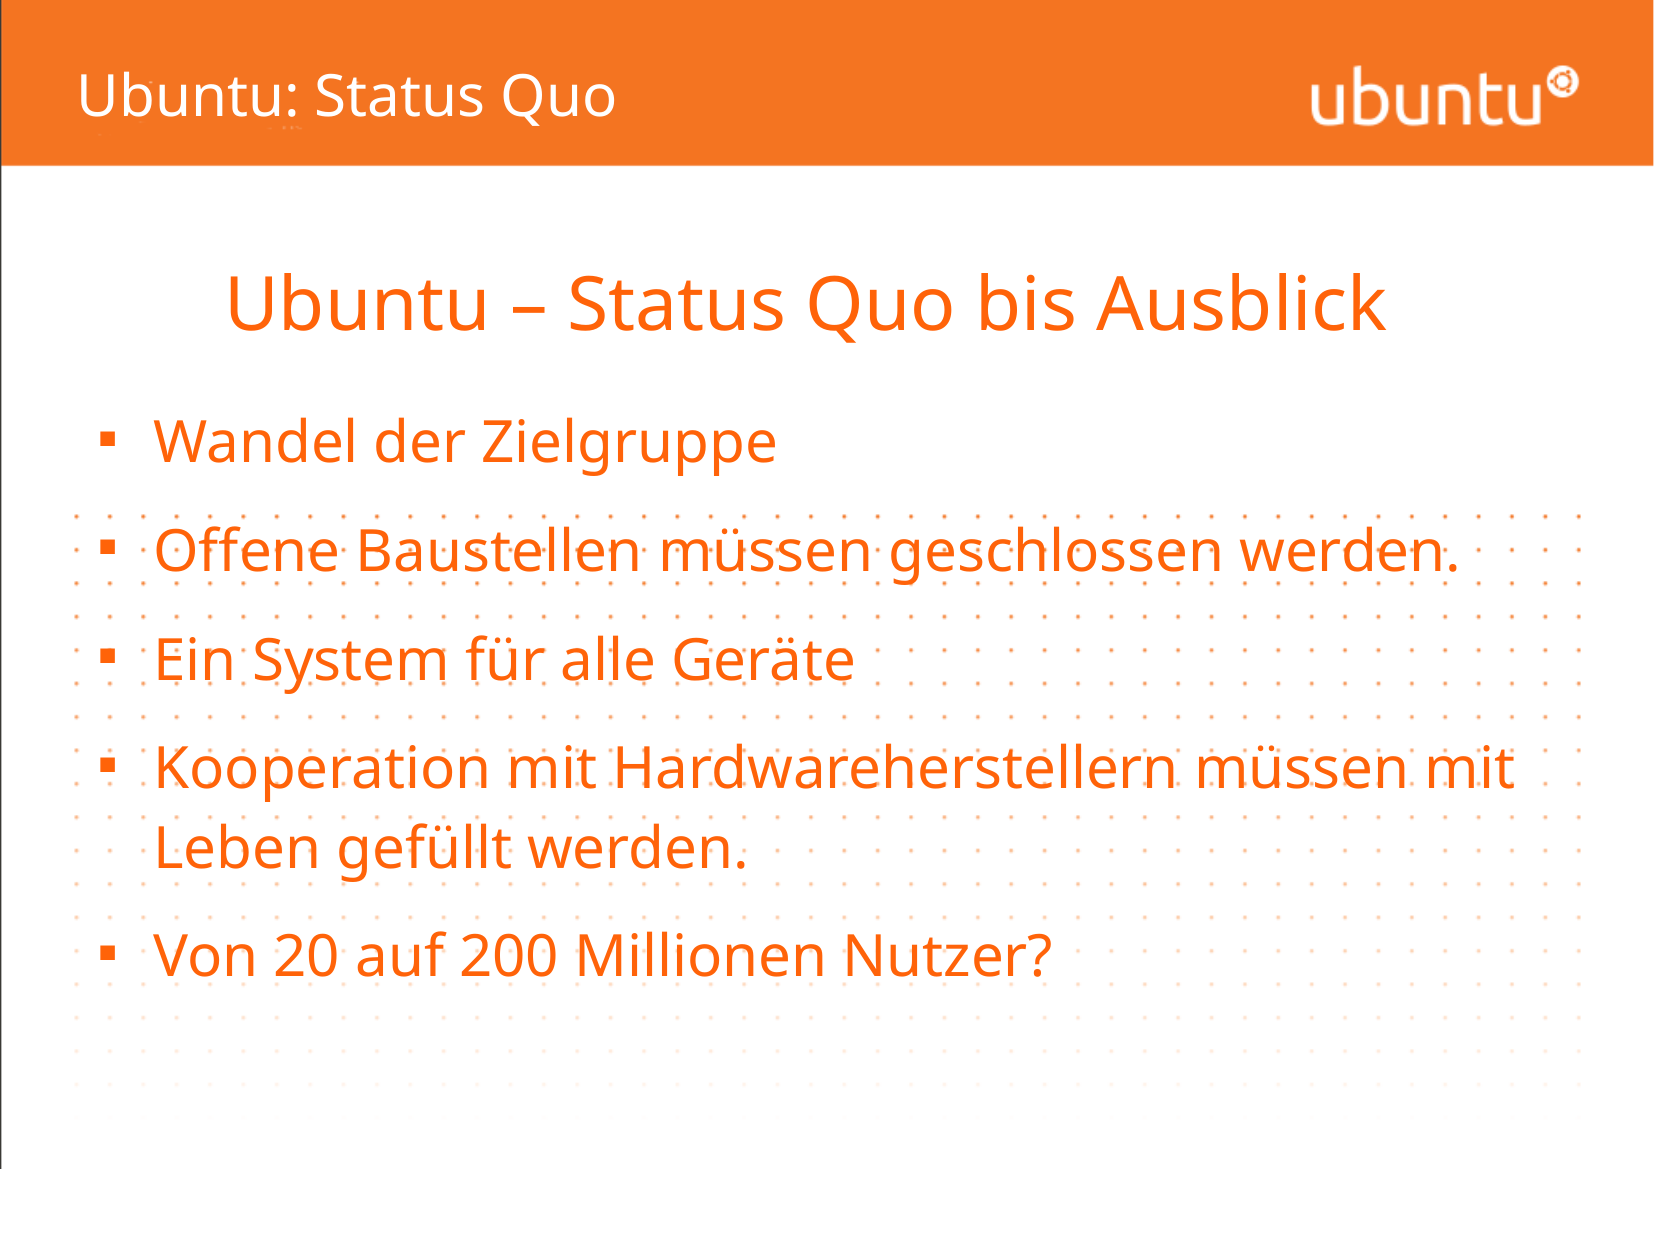

# Ubuntu: Status Quo
Ubuntu – Status Quo bis Ausblick
Wandel der Zielgruppe
Offene Baustellen müssen geschlossen werden.
Ein System für alle Geräte
Kooperation mit Hardwareherstellern müssen mit Leben gefüllt werden.
Von 20 auf 200 Millionen Nutzer?